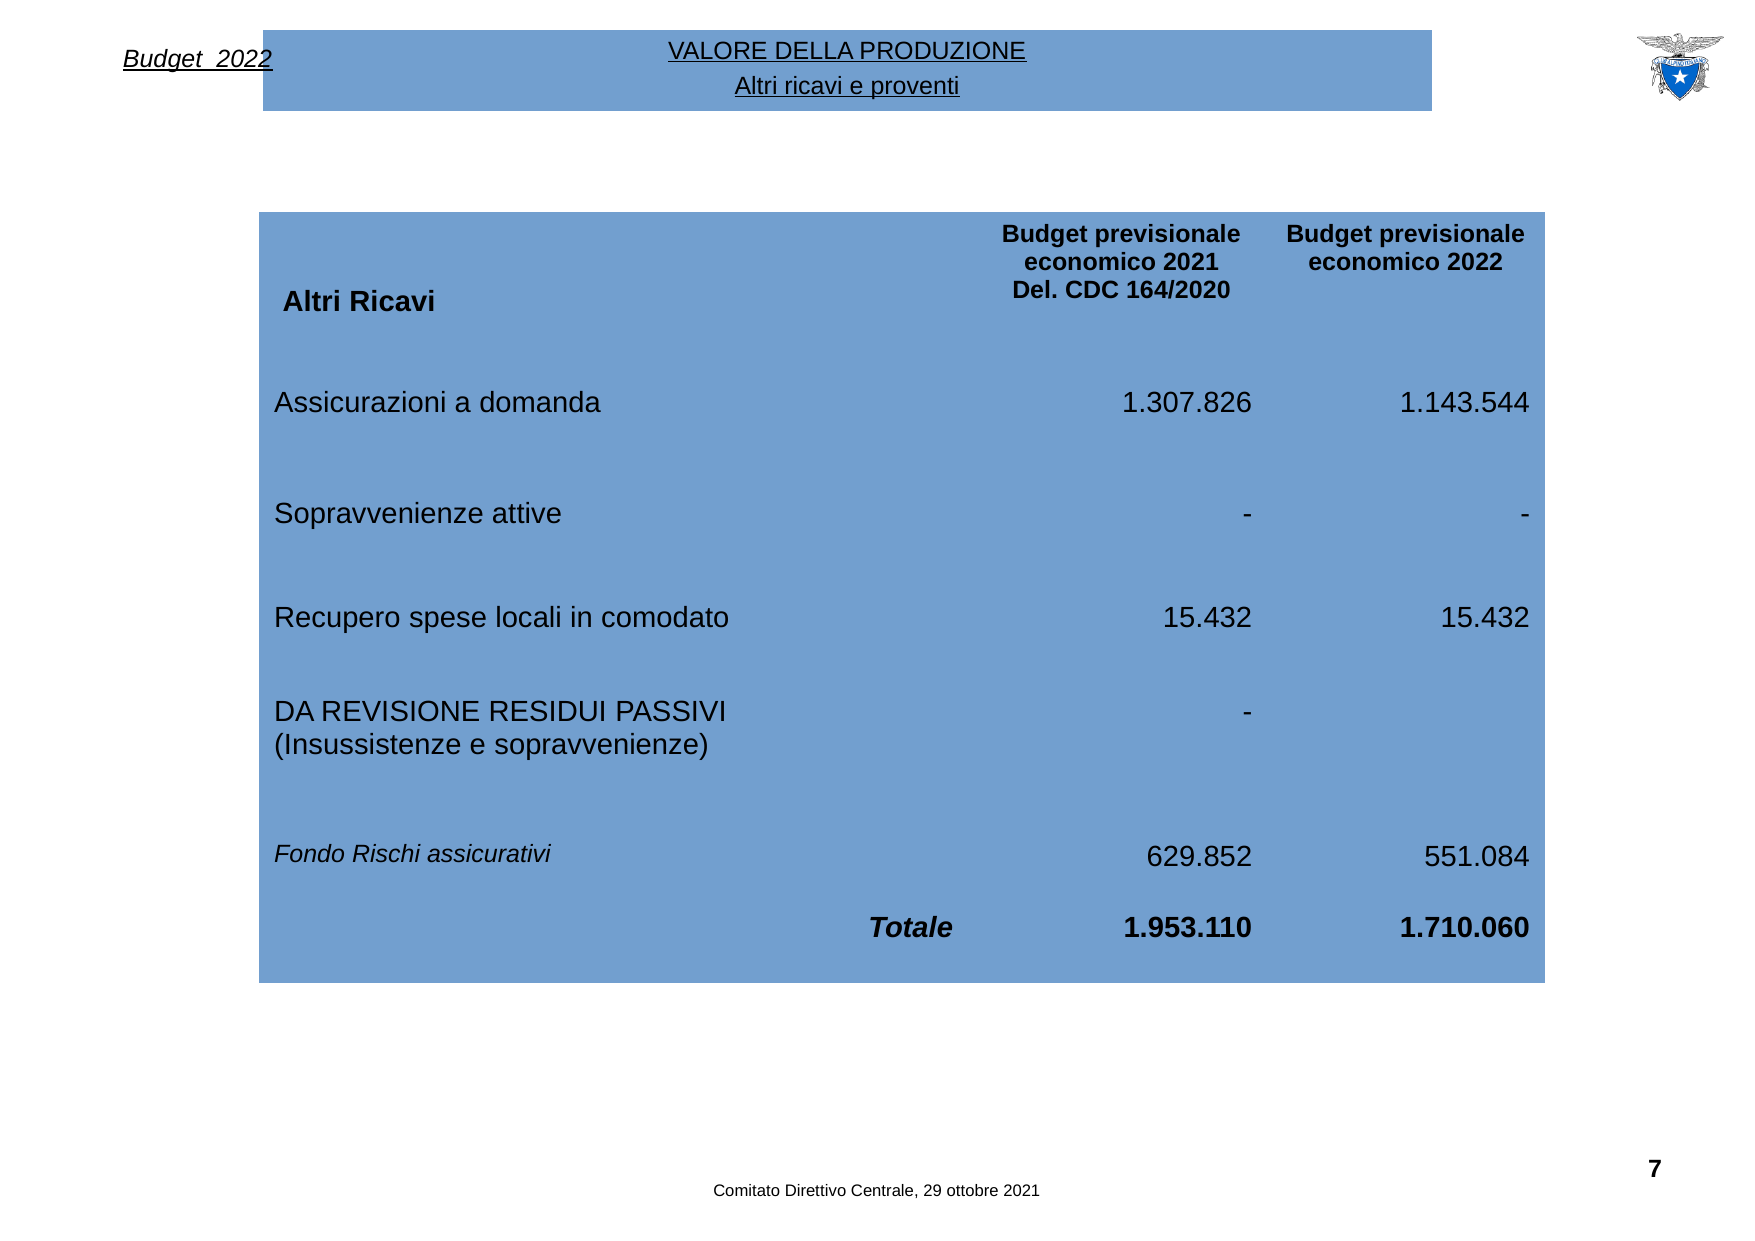

| VALORE DELLA PRODUZIONE Altri ricavi e proventi |
| --- |
Budget 2022
| Altri Ricavi | Budget previsionale economico 2021 Del. CDC 164/2020 | Budget previsionale economico 2022 |
| --- | --- | --- |
| Assicurazioni a domanda | 1.307.826 | 1.143.544 |
| Sopravvenienze attive | - | - |
| Recupero spese locali in comodato | 15.432 | 15.432 |
| DA REVISIONE RESIDUI PASSIVI (Insussistenze e sopravvenienze) | - | |
| Fondo Rischi assicurativi | 629.852 | 551.084 |
| Totale | 1.953.110 | 1.710.060 |
7
Comitato Direttivo Centrale, 29 ottobre 2021